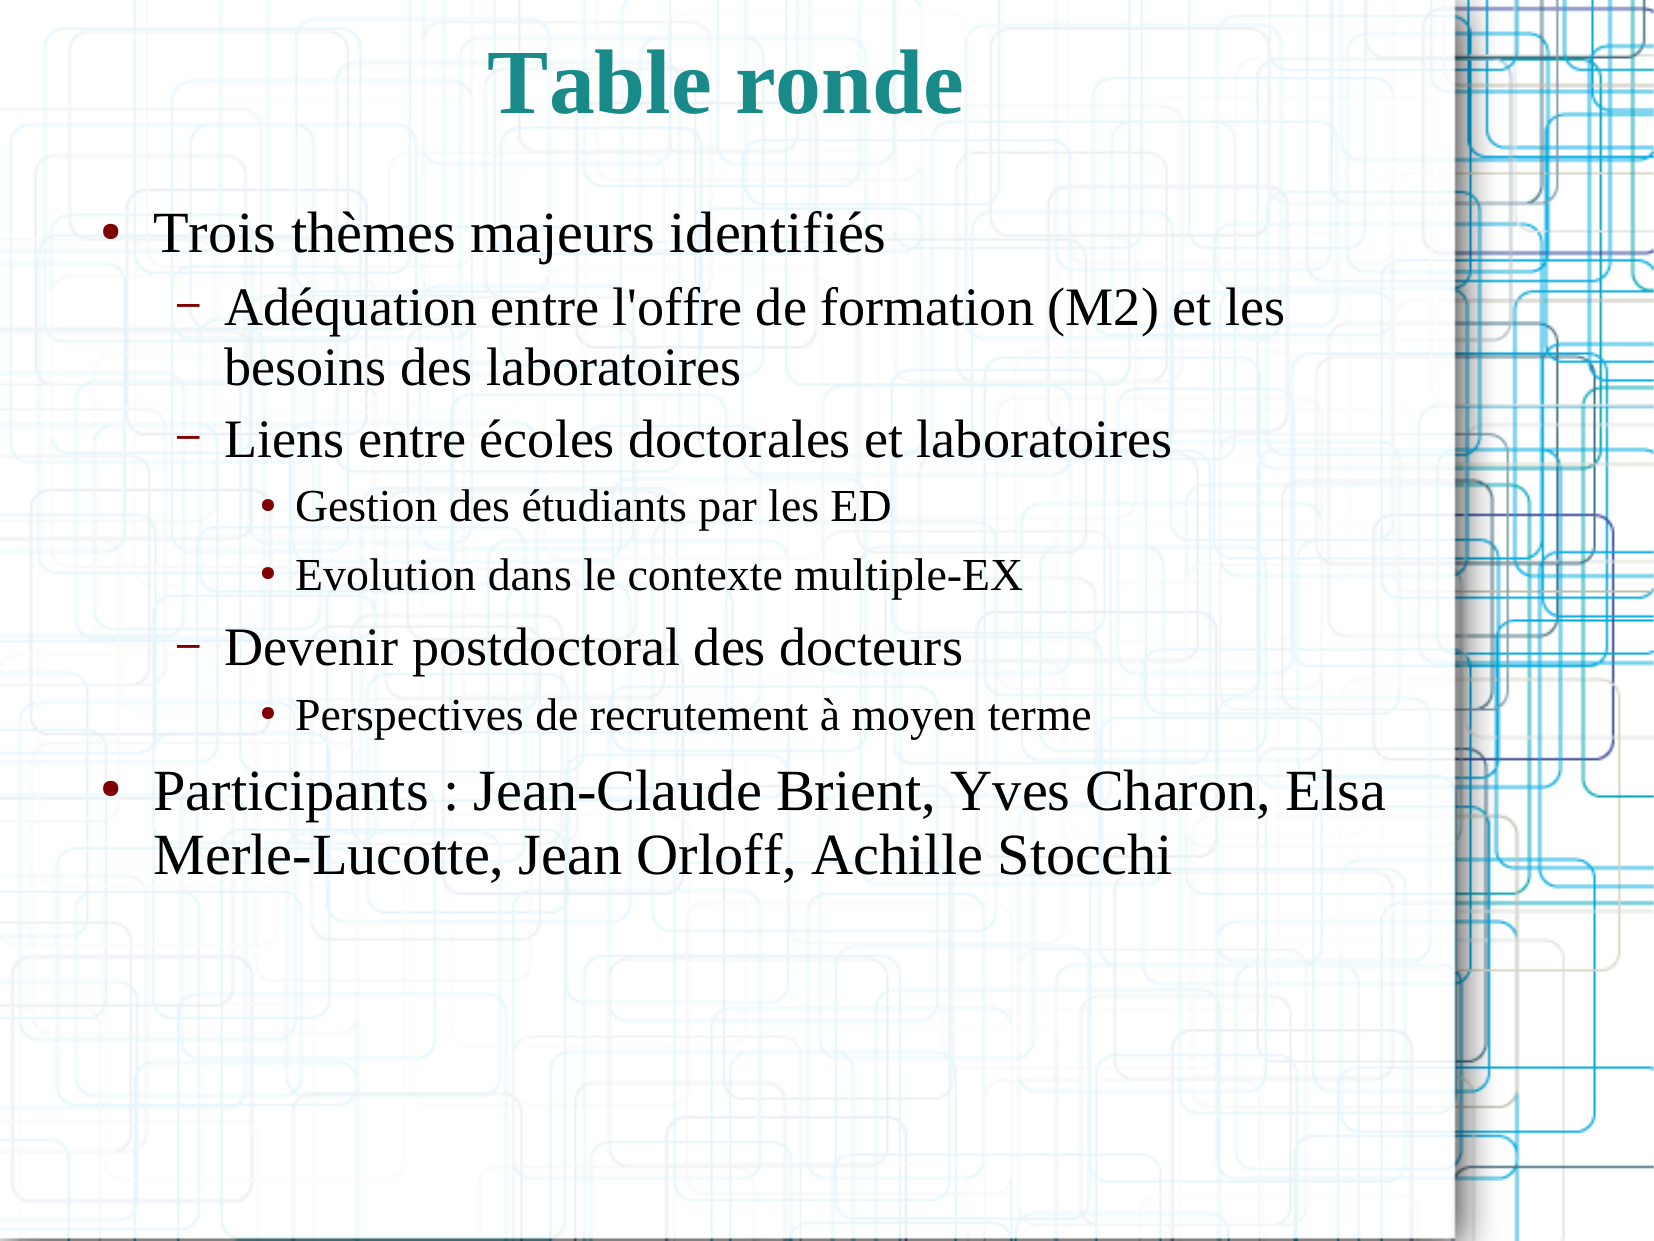

# Table ronde
Trois thèmes majeurs identifiés
Adéquation entre l'offre de formation (M2) et les besoins des laboratoires
Liens entre écoles doctorales et laboratoires
Gestion des étudiants par les ED
Evolution dans le contexte multiple-EX
Devenir postdoctoral des docteurs
Perspectives de recrutement à moyen terme
Participants : Jean-Claude Brient, Yves Charon, Elsa Merle-Lucotte, Jean Orloff, Achille Stocchi